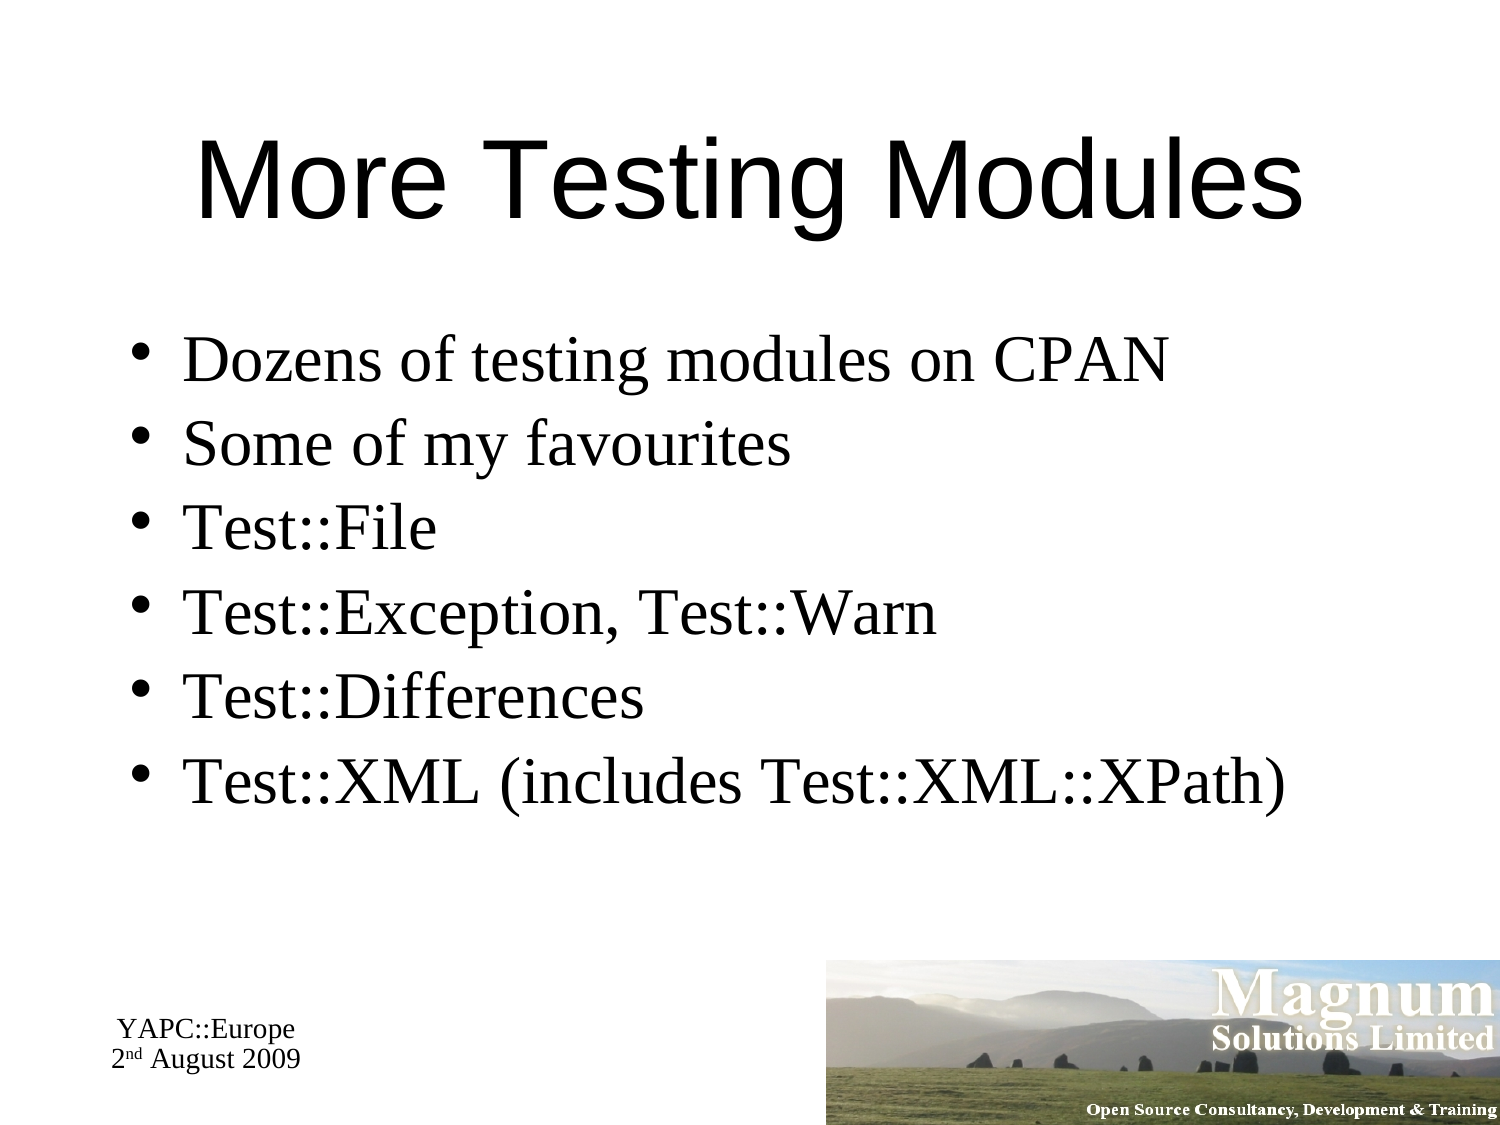

# More Testing Modules
Dozens of testing modules on CPAN
Some of my favourites
Test::File
Test::Exception, Test::Warn
Test::Differences
Test::XML (includes Test::XML::XPath)
89